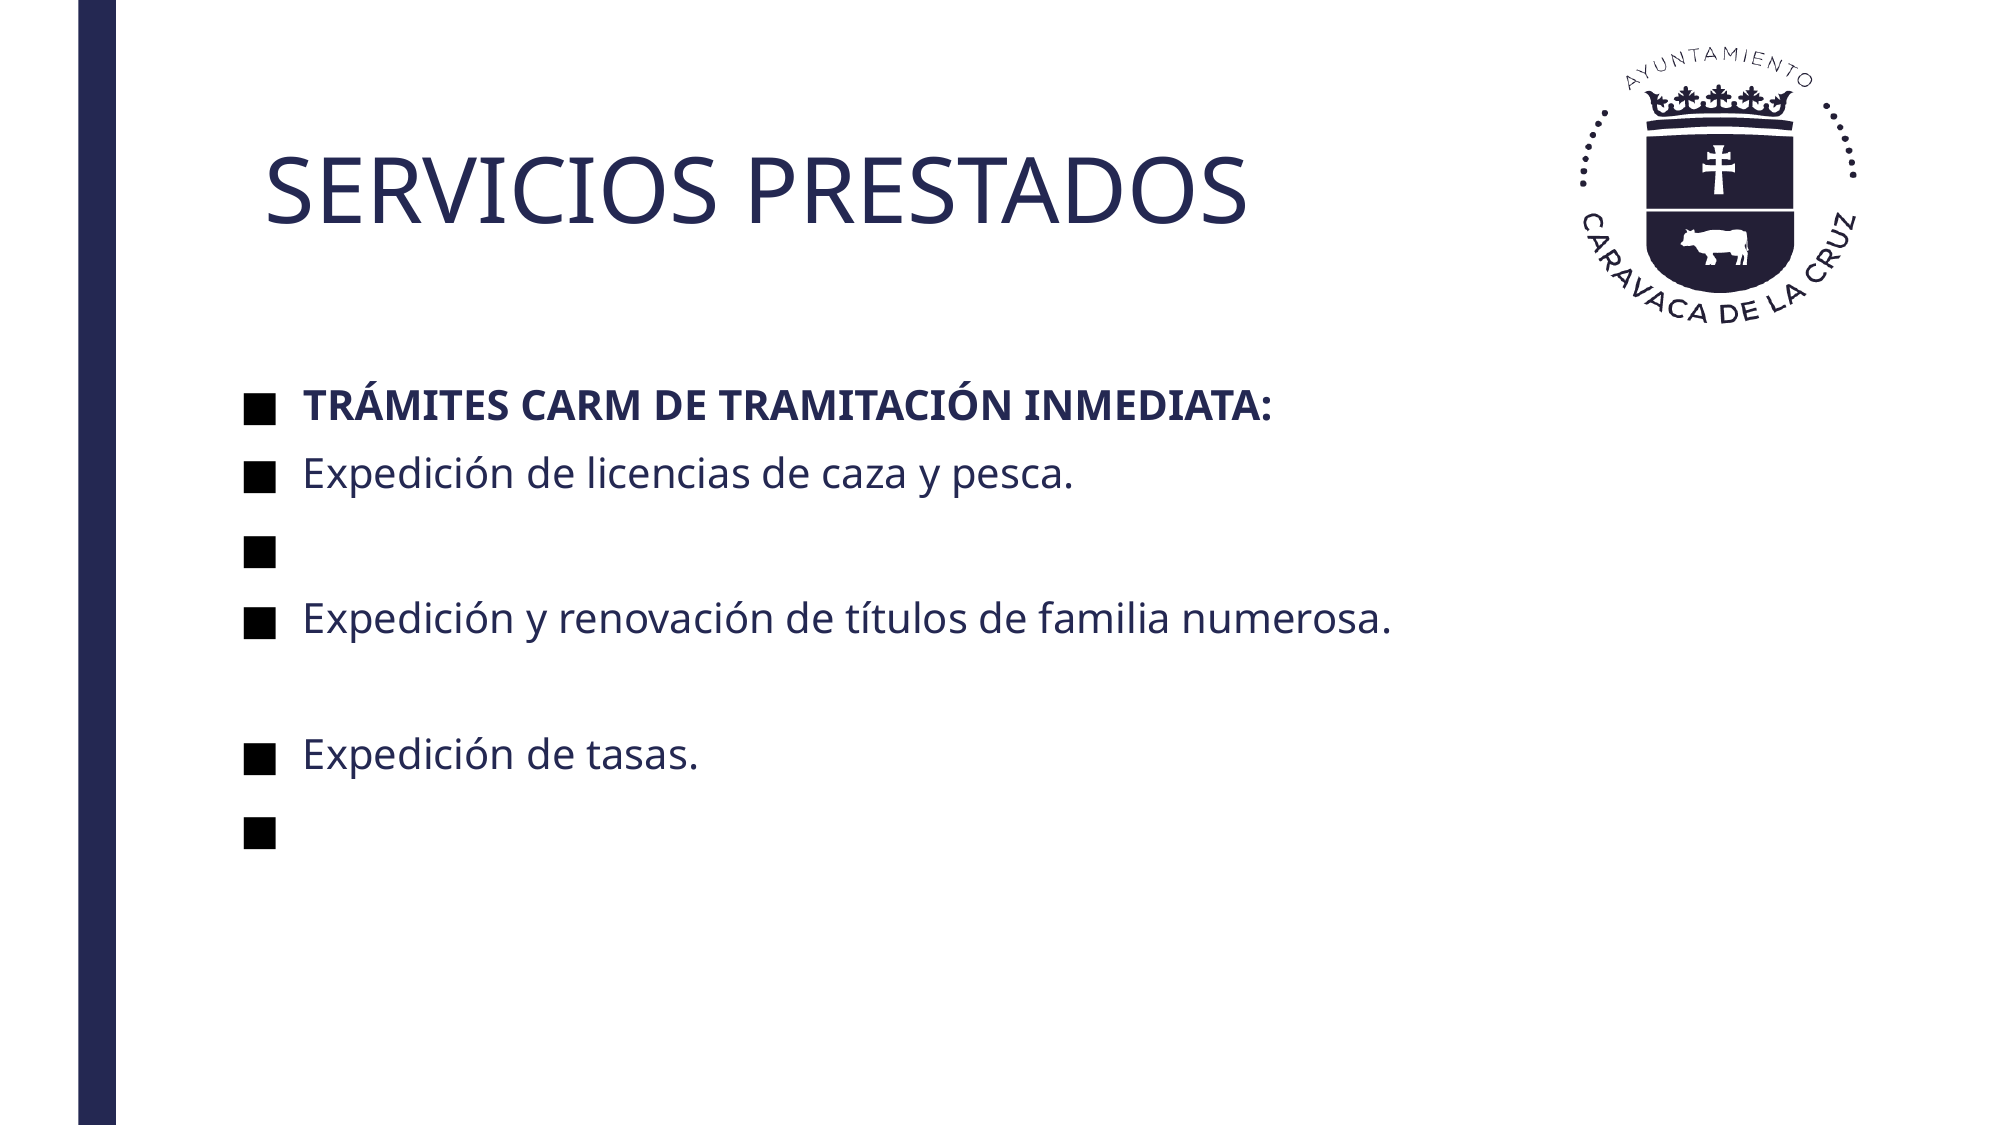

SERVICIOS PRESTADOS
# TRÁMITES CARM DE TRAMITACIÓN INMEDIATA:
Expedición de licencias de caza y pesca.
Expedición y renovación de títulos de familia numerosa.
Expedición de tasas.